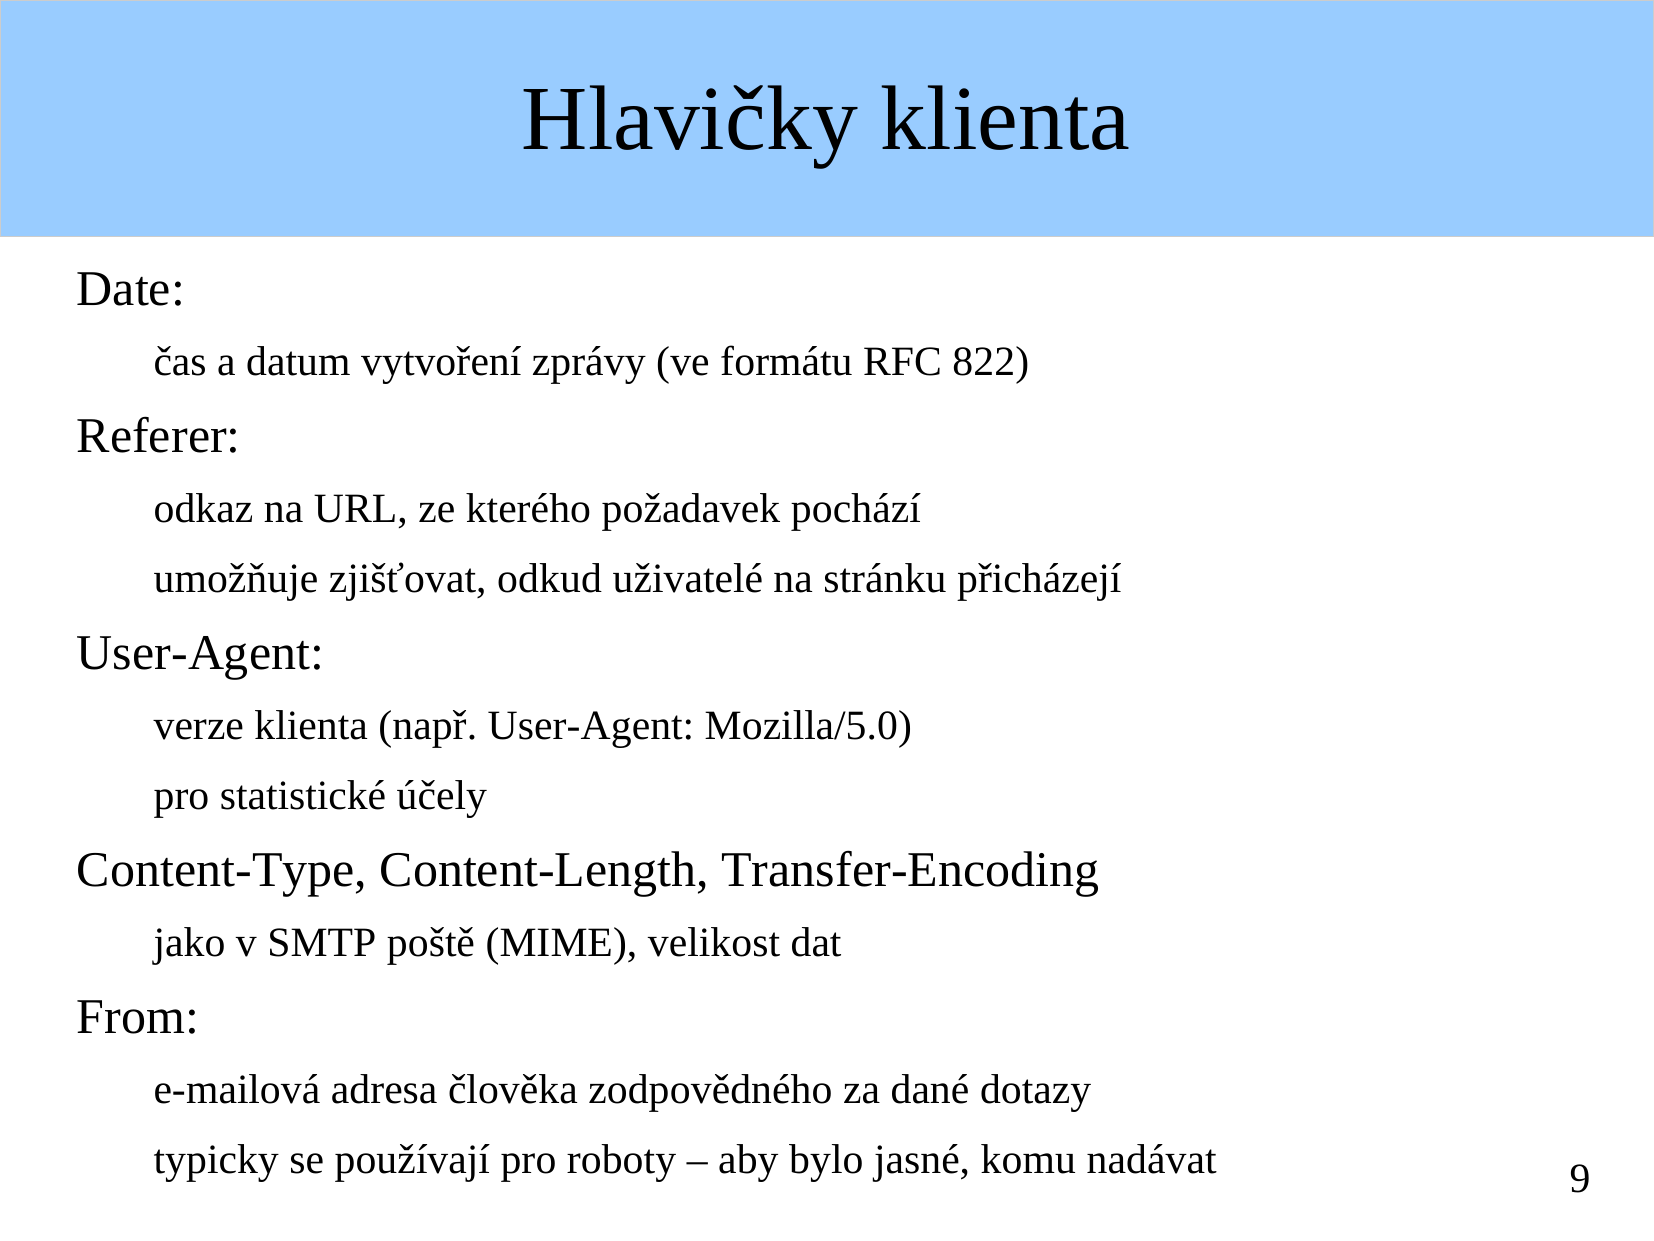

# Hlavičky klienta
Date:
čas a datum vytvoření zprávy (ve formátu RFC 822)
Referer:
odkaz na URL, ze kterého požadavek pochází
umožňuje zjišťovat, odkud uživatelé na stránku přicházejí
User-Agent:
verze klienta (např. User-Agent: Mozilla/5.0)
pro statistické účely
Content-Type, Content-Length, Transfer-Encoding
jako v SMTP poště (MIME), velikost dat
From:
e-mailová adresa člověka zodpovědného za dané dotazy
typicky se používají pro roboty – aby bylo jasné, komu nadávat